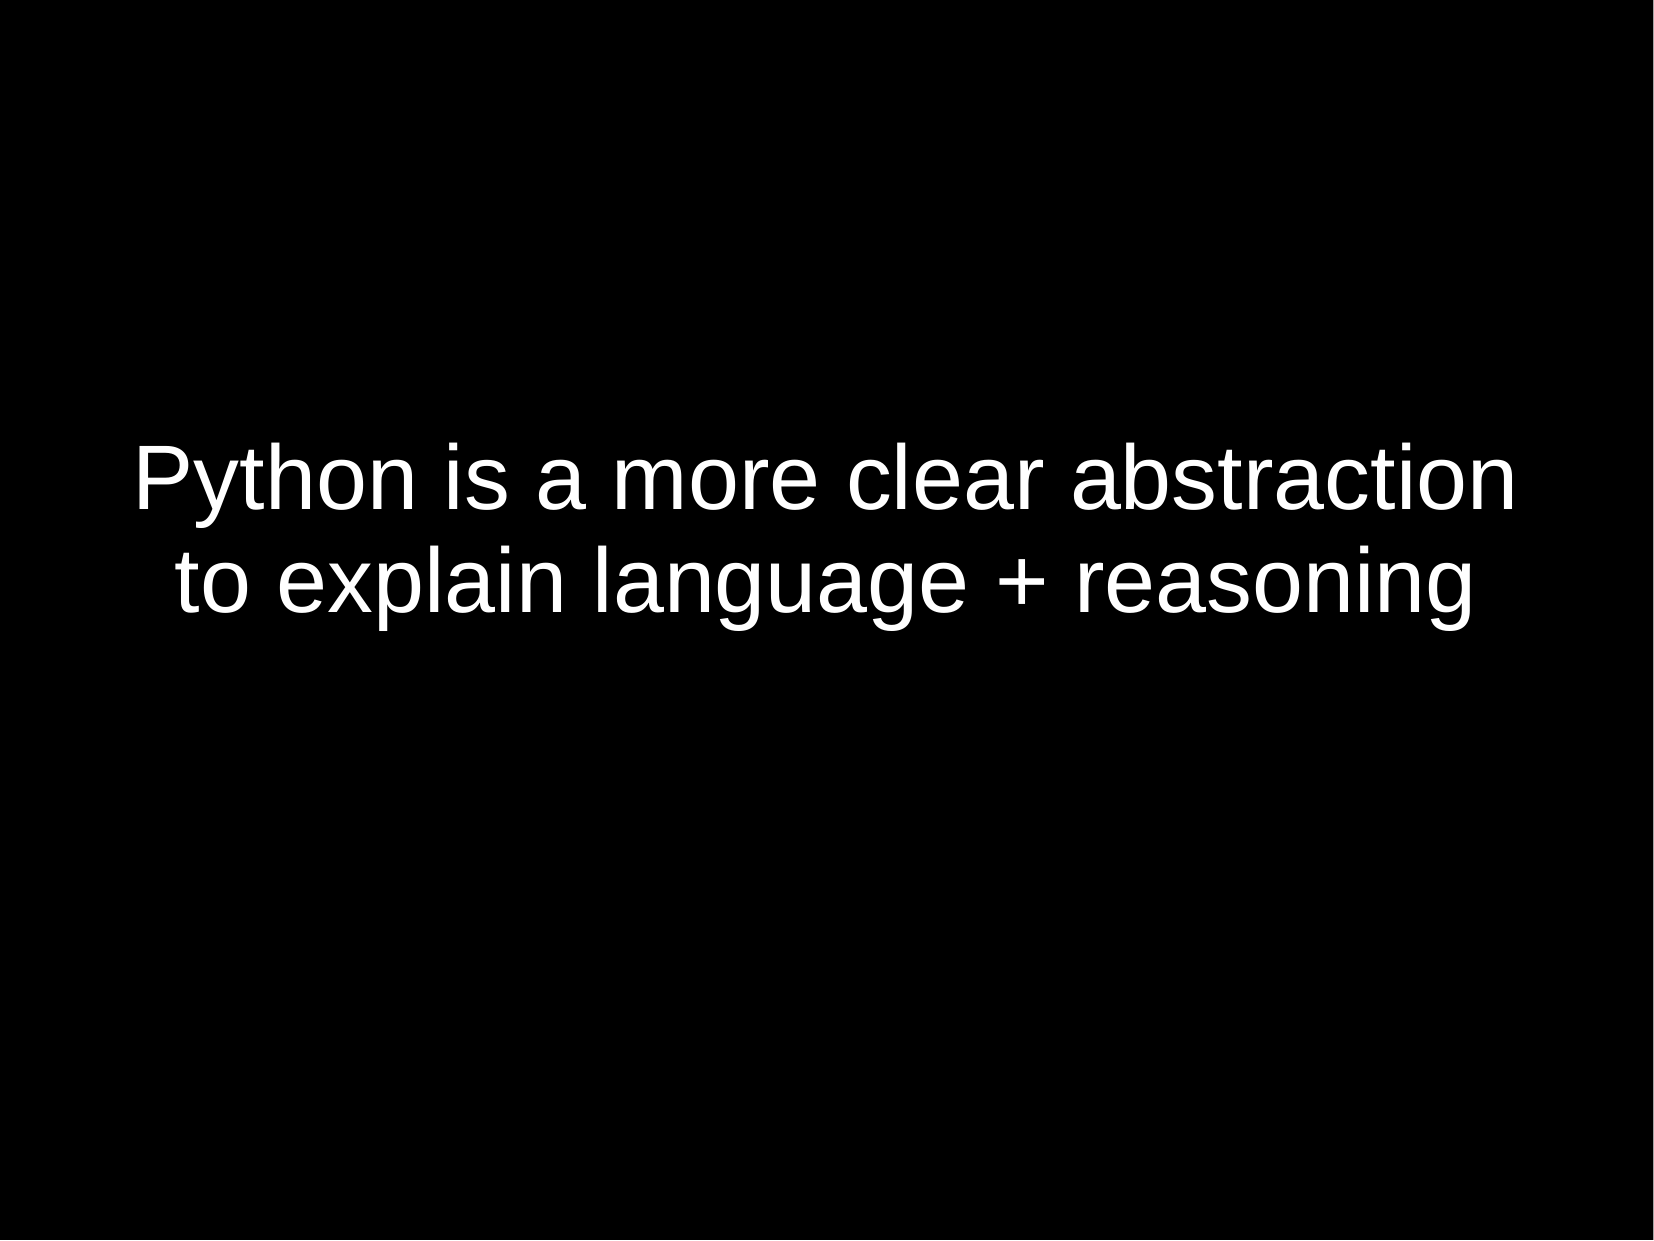

# Python is a more clear abstraction to explain language + reasoning